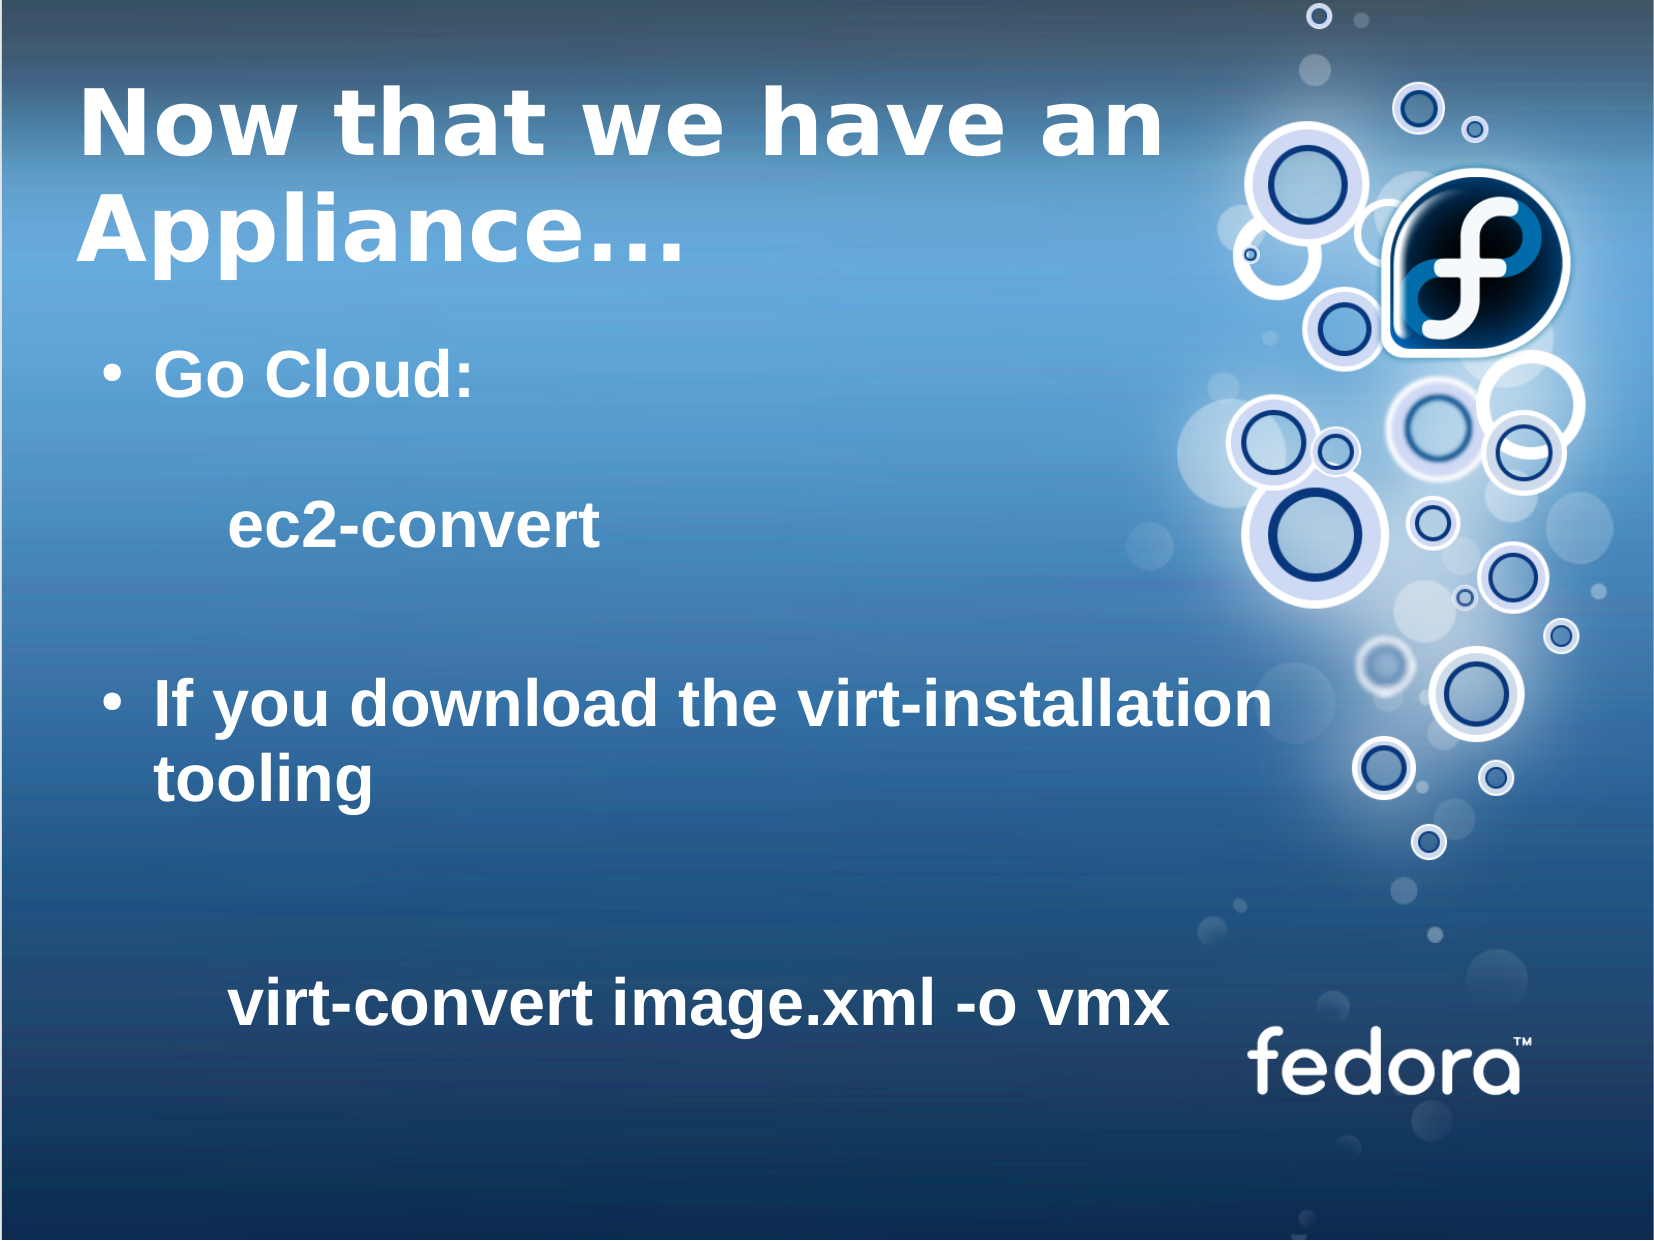

# Now that we have an Appliance...
Go Cloud:
	ec2-convert
If you download the virt-installation tooling
	virt-convert image.xml -o vmx